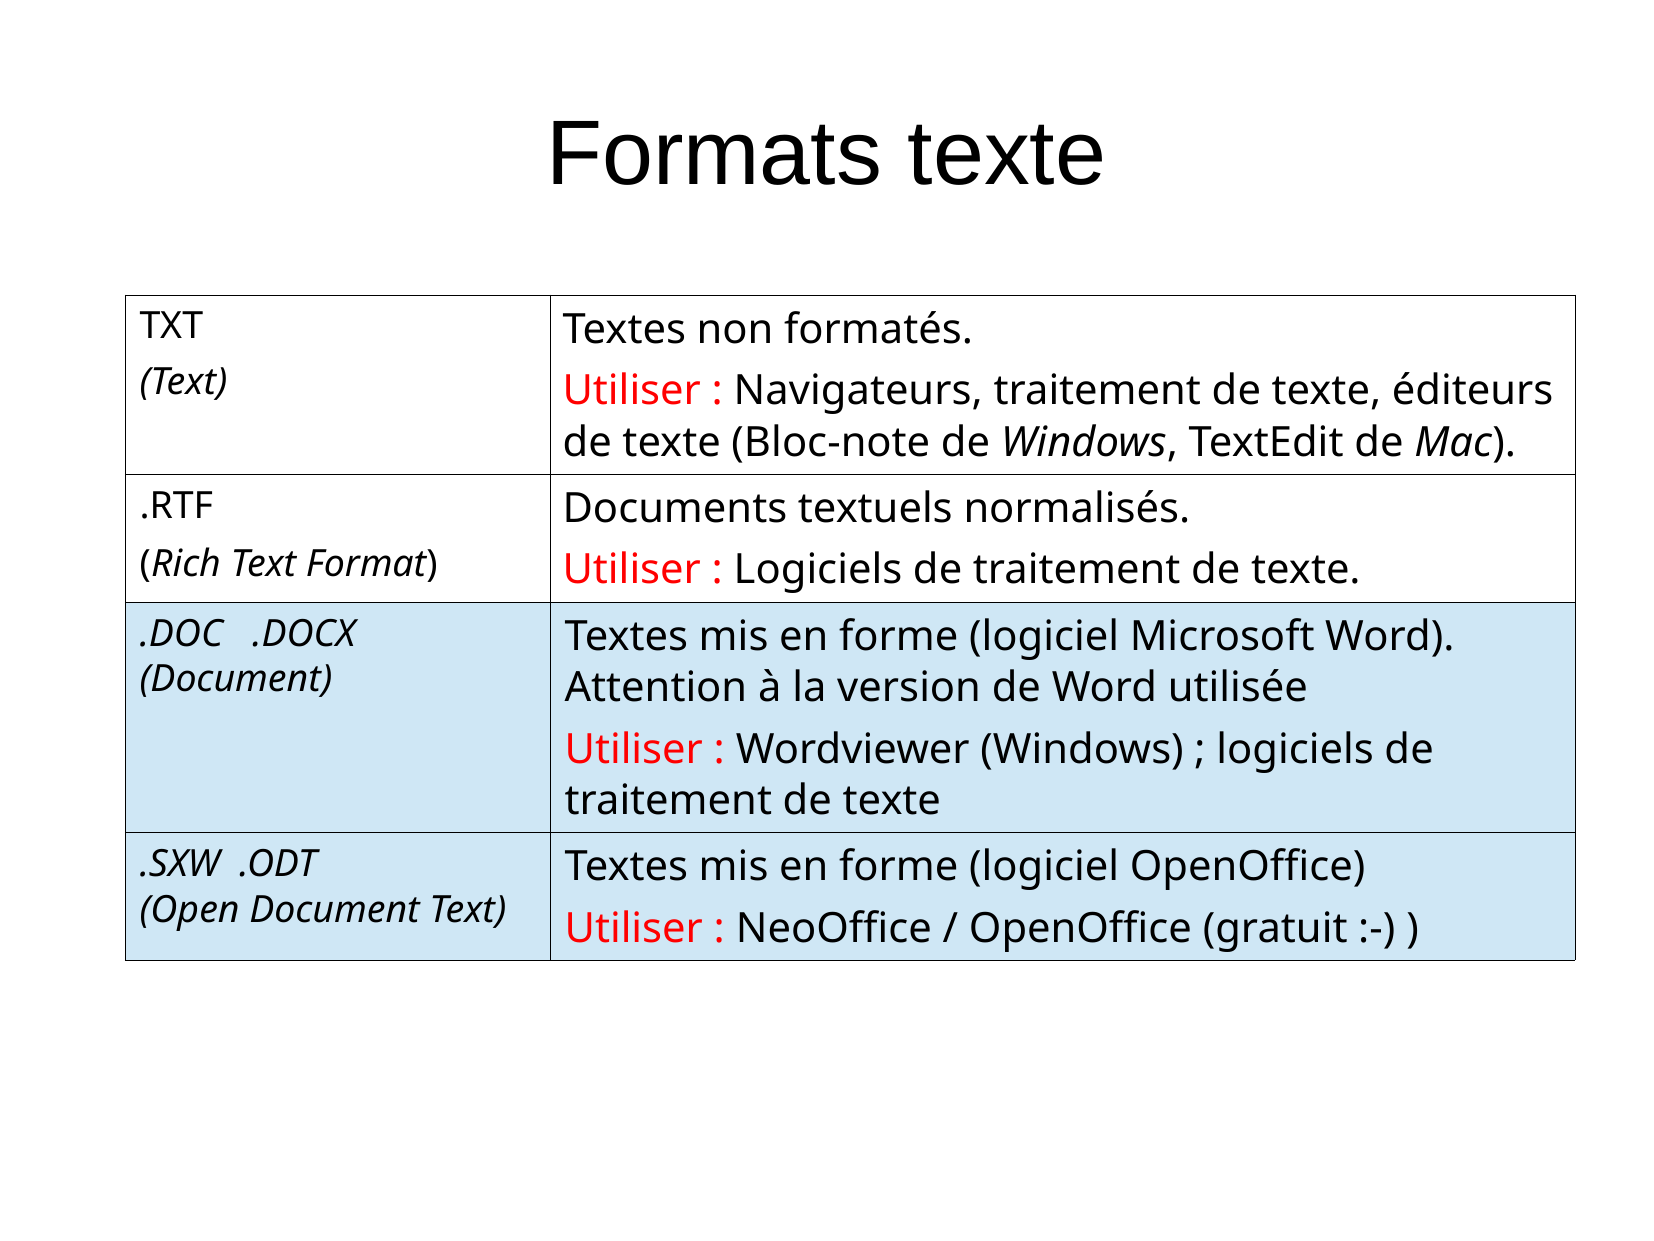

# Formats texte
| TXT (Text) | Textes non formatés. Utiliser : Navigateurs, traitement de texte, éditeurs de texte (Bloc-note de Windows, TextEdit de Mac). |
| --- | --- |
| .RTF (Rich Text Format) | Documents textuels normalisés. Utiliser : Logiciels de traitement de texte. |
| .DOC .DOCX (Document) | Textes mis en forme (logiciel Microsoft Word). Attention à la version de Word utilisée Utiliser : Wordviewer (Windows) ; logiciels de traitement de texte |
| .SXW .ODT (Open Document Text) | Textes mis en forme (logiciel OpenOffice) Utiliser : NeoOffice / OpenOffice (gratuit :-) ) |